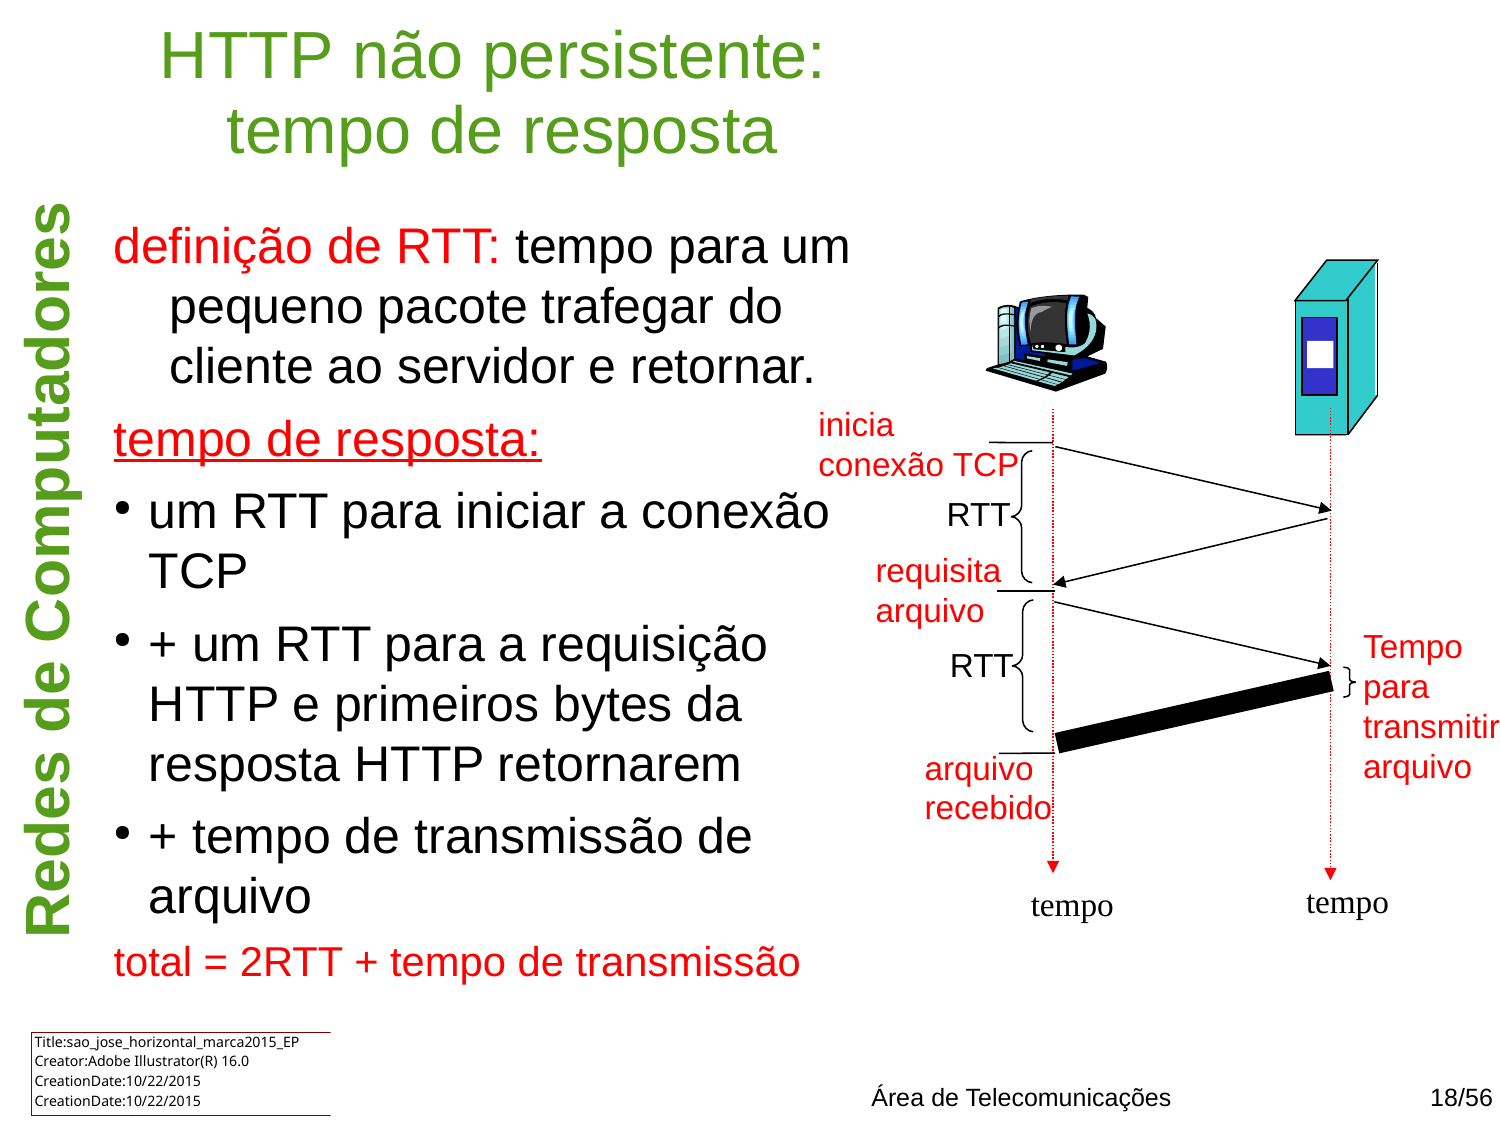

# HTTP não persistente: tempo de resposta
definição de RTT: tempo para um pequeno pacote trafegar do cliente ao servidor e retornar.
tempo de resposta:
um RTT para iniciar a conexão TCP
+ um RTT para a requisição HTTP e primeiros bytes da resposta HTTP retornarem
+ tempo de transmissão de arquivo
total = 2RTT + tempo de transmissão
inicia
conexão TCP
RTT
requisita
arquivo
Tempo
para
transmitir
arquivo
RTT
arquivo
recebido
tempo
tempo